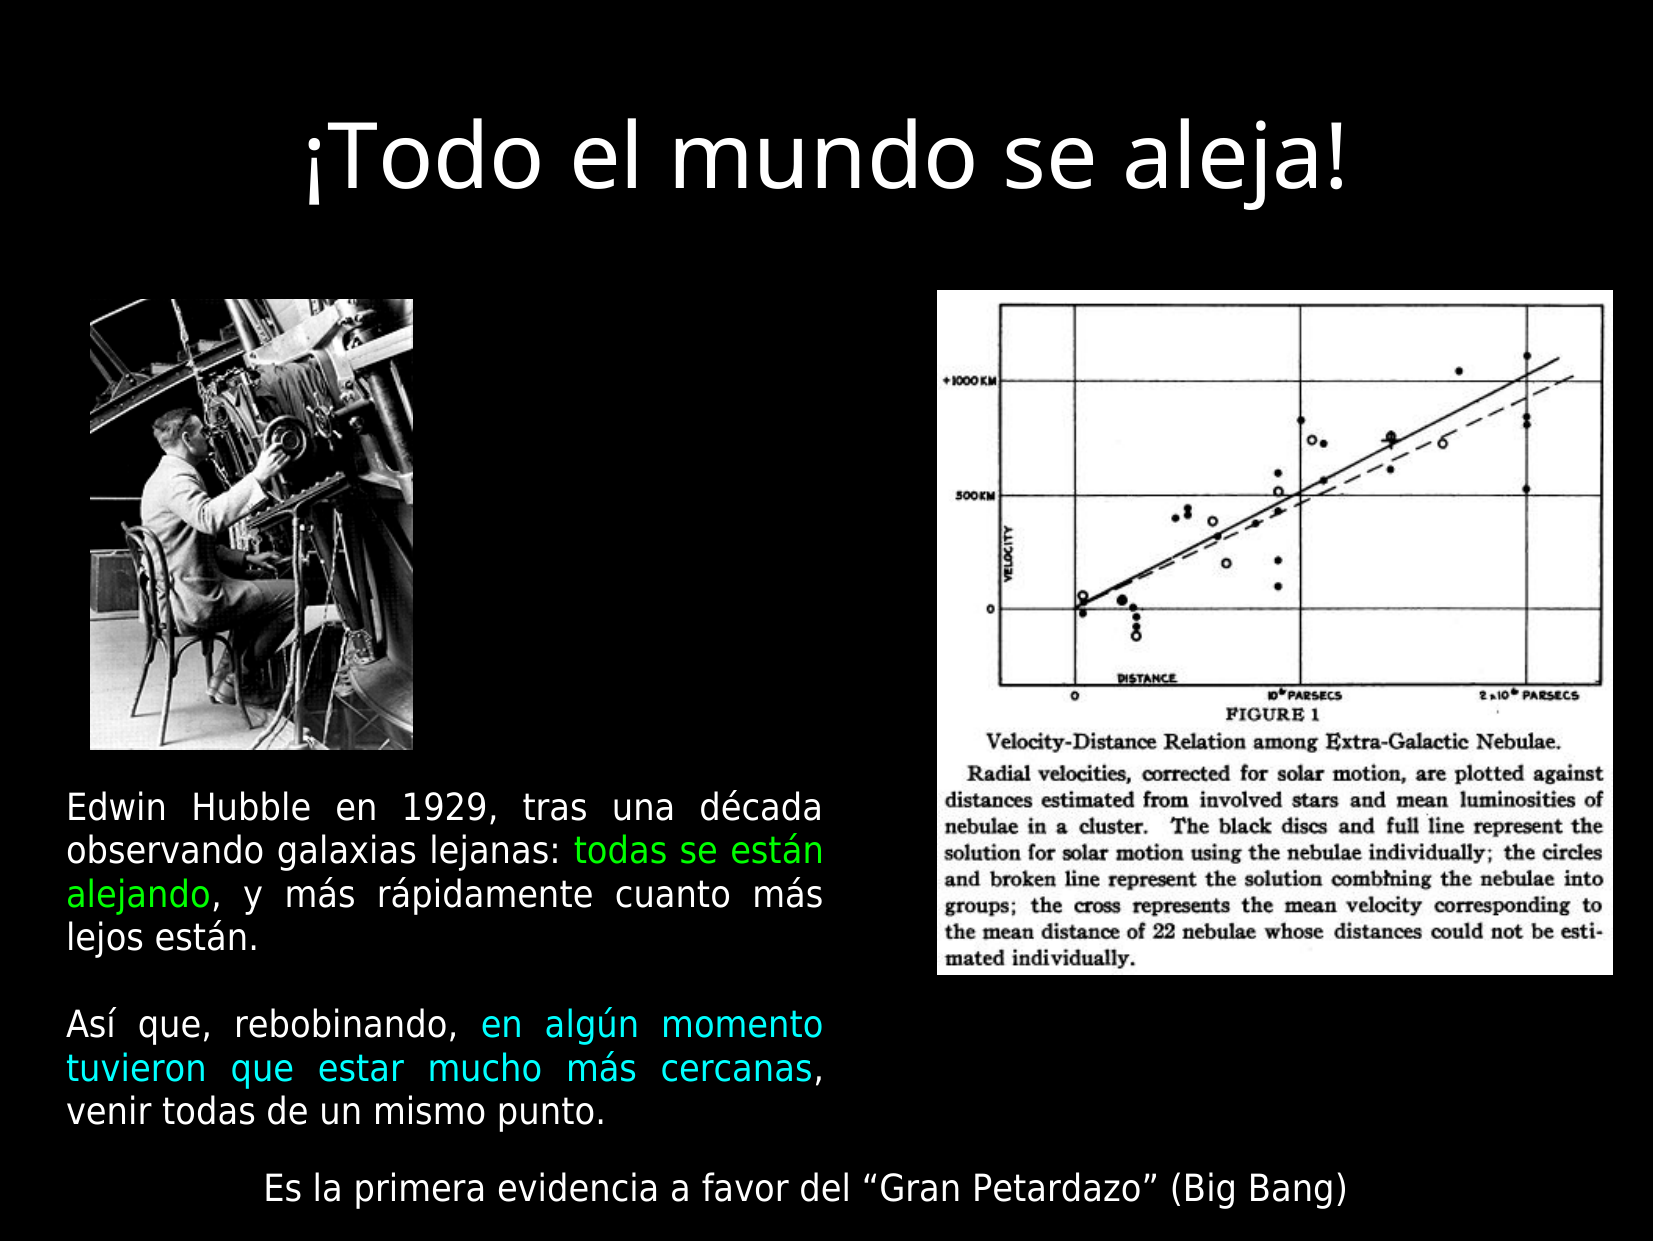

# ¡Todo el mundo se aleja!
Edwin Hubble en 1929, tras una década observando galaxias lejanas: todas se están alejando, y más rápidamente cuanto más lejos están.
Así que, rebobinando, en algún momento tuvieron que estar mucho más cercanas, venir todas de un mismo punto.
Es la primera evidencia a favor del “Gran Petardazo” (Big Bang)